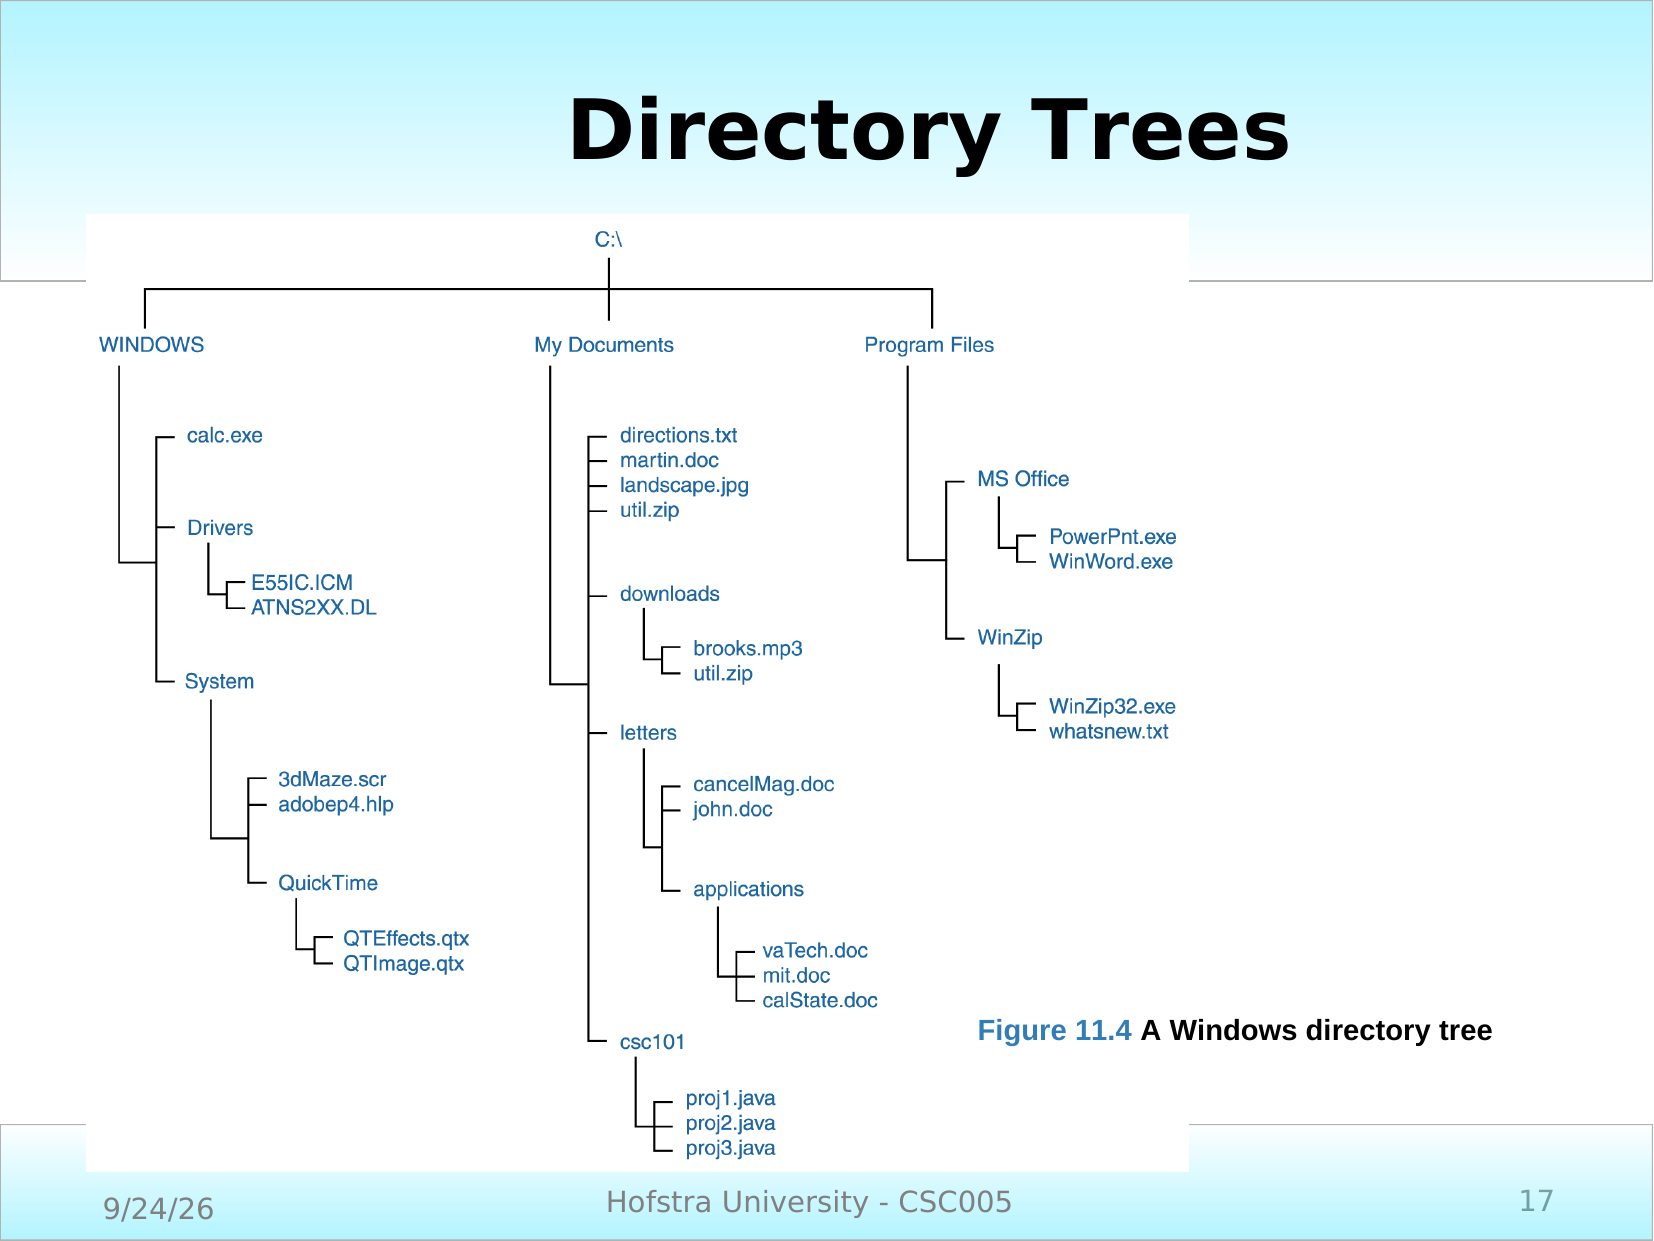

# Directory Trees
Figure 11.4 A Windows directory tree
17
Hofstra University - CSC005